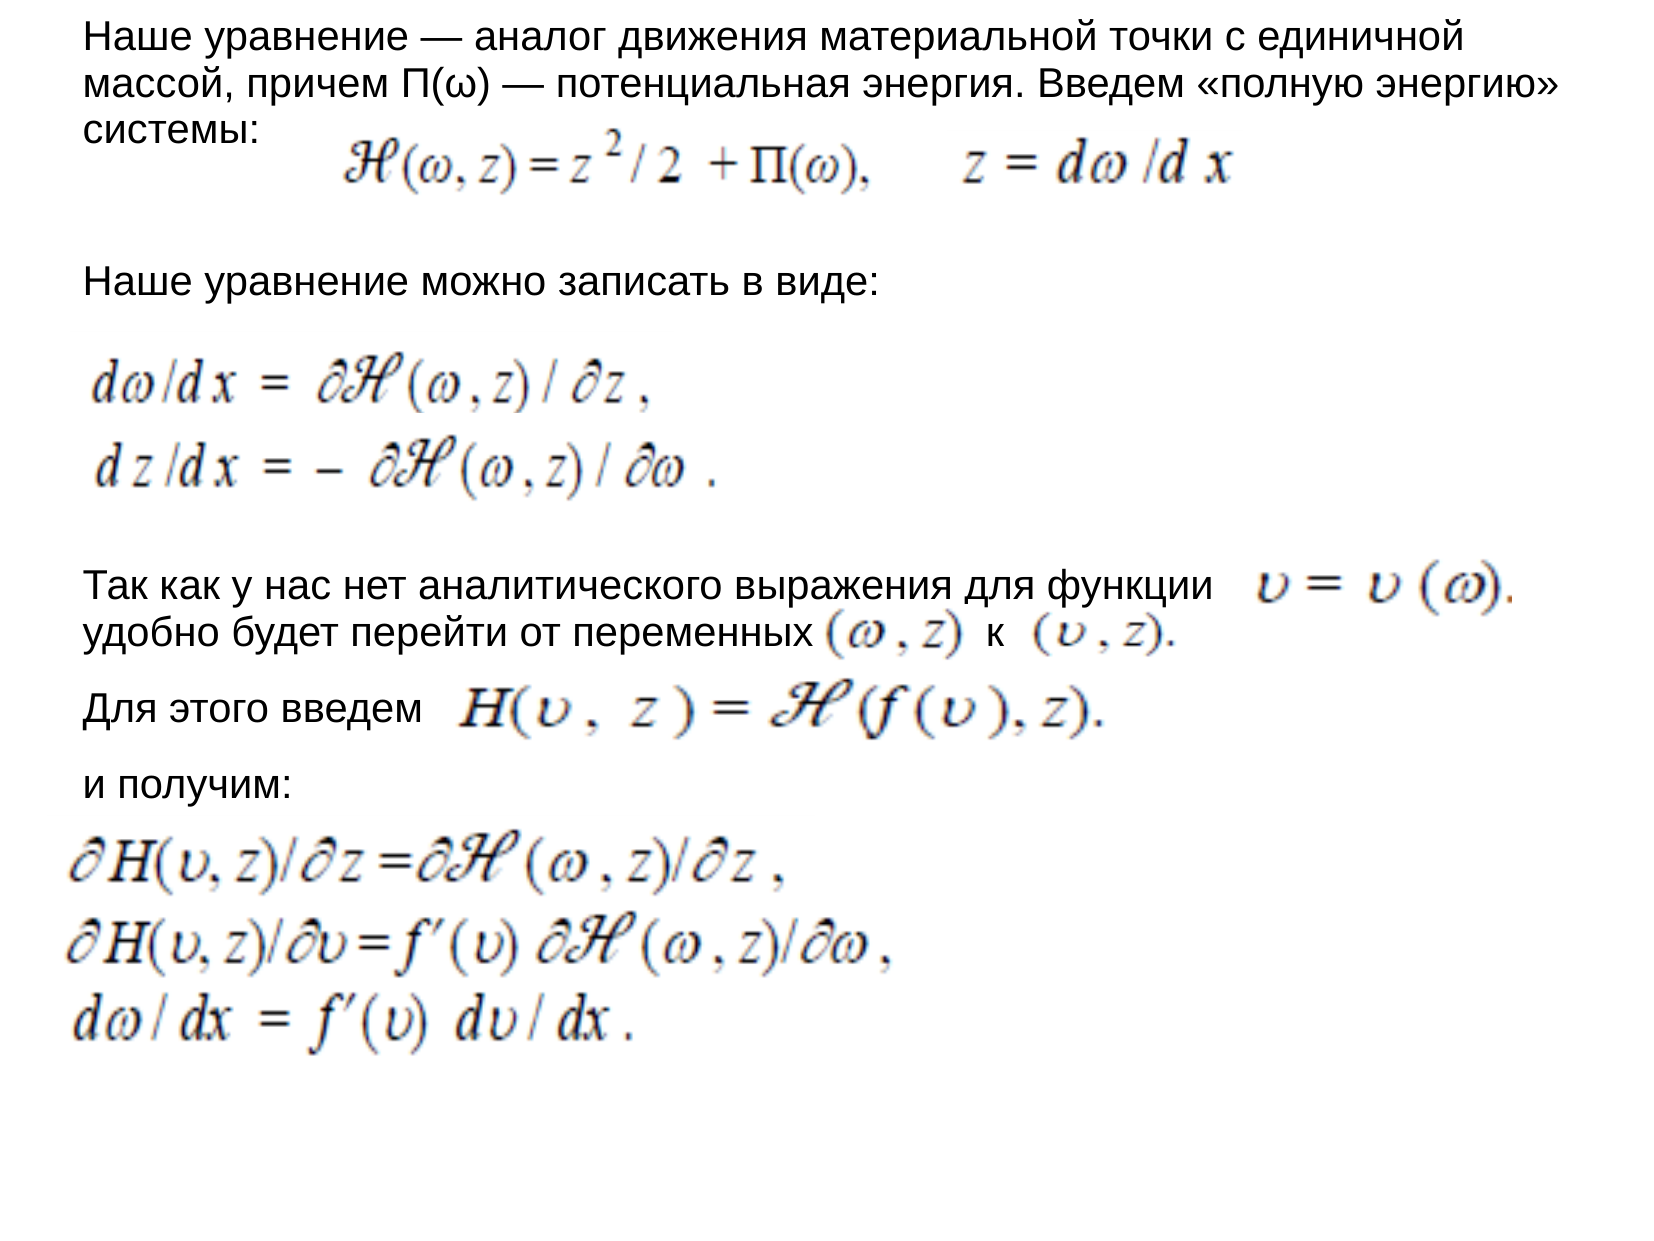

#
Наше уравнение — аналог движения материальной точки с единичной массой, причем П(ω) — потенциальная энергия. Введем «полную энергию» системы:
Наше уравнение можно записать в виде:
Так как у нас нет аналитического выражения для функции , удобно будет перейти от переменных к
Для этого введем
и получим: